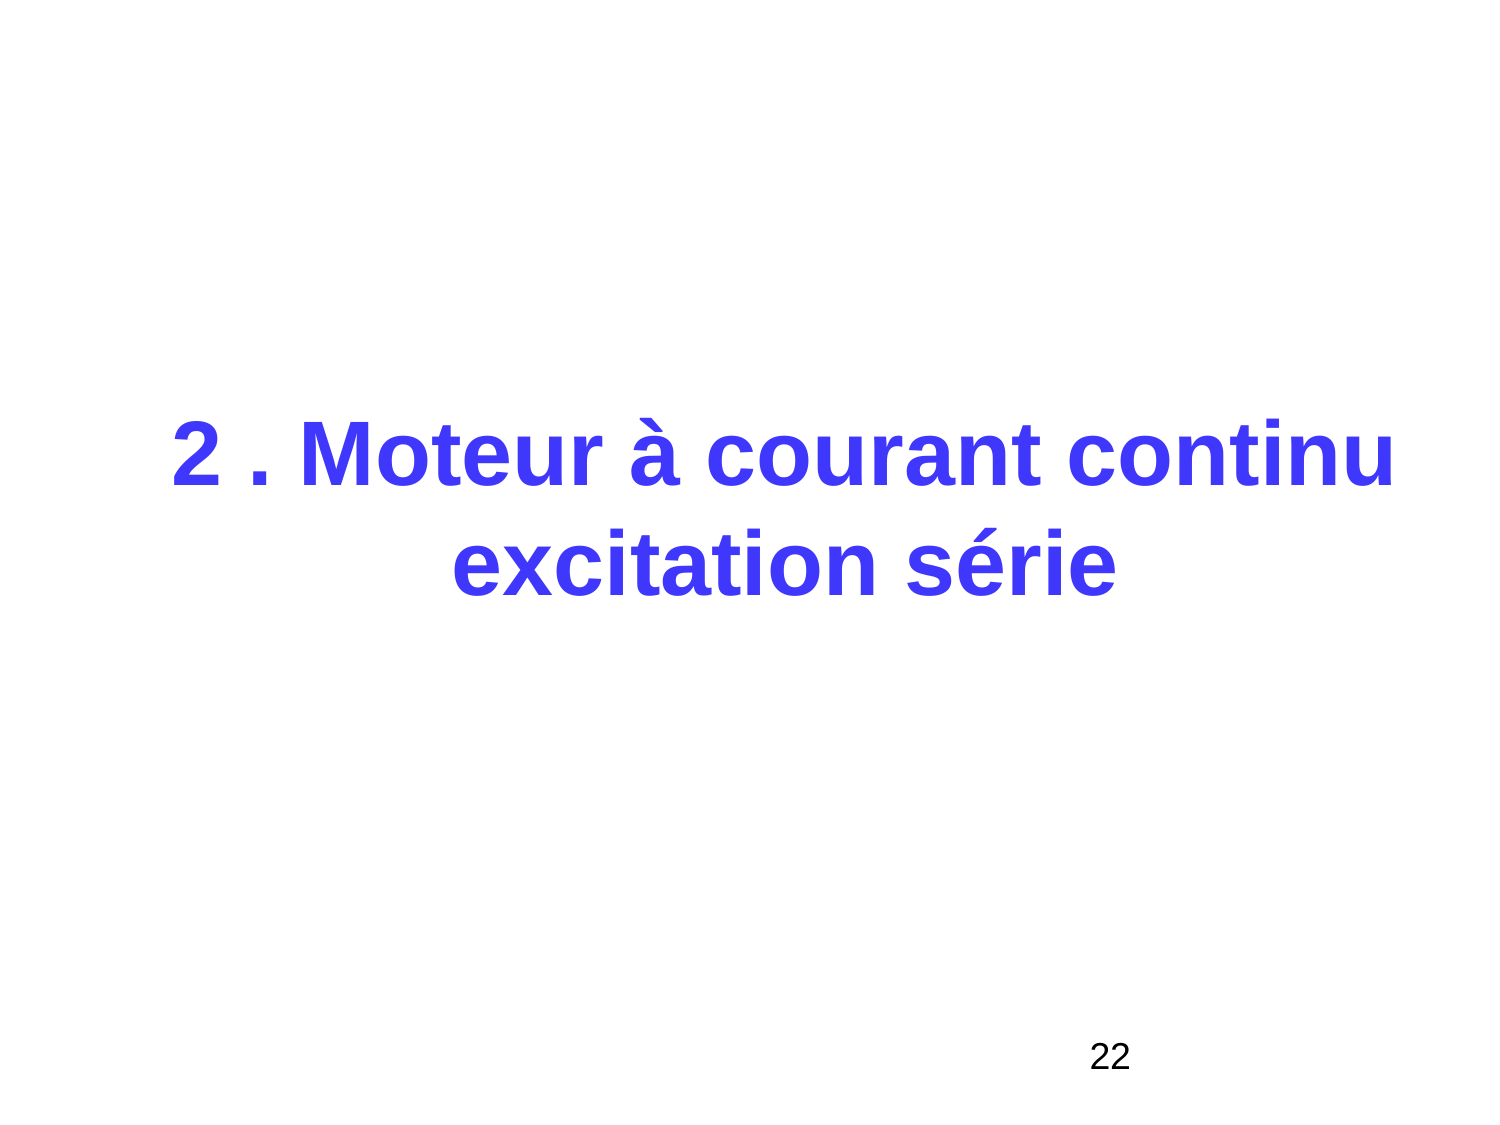

2 . Moteur à courant continu
excitation série
22